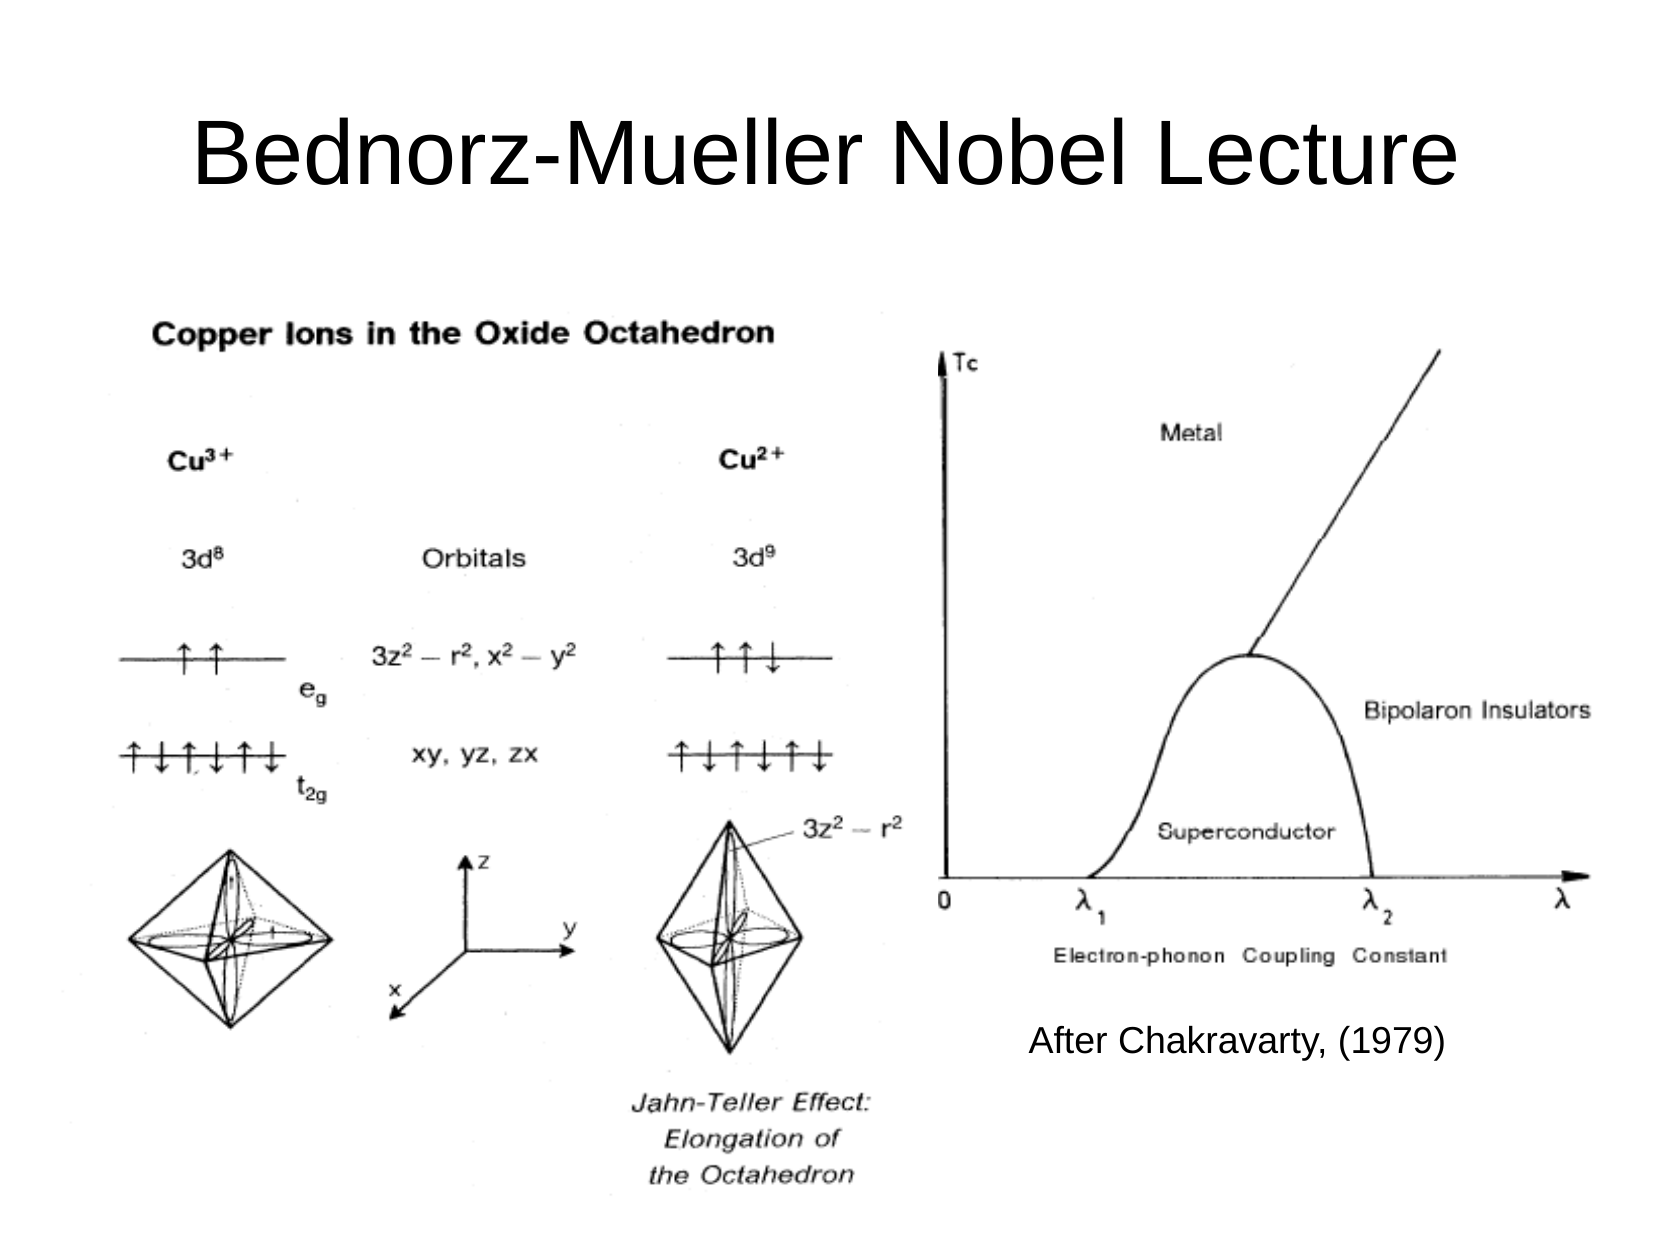

# Bednorz-Mueller Nobel Lecture
After Chakravarty, (1979)